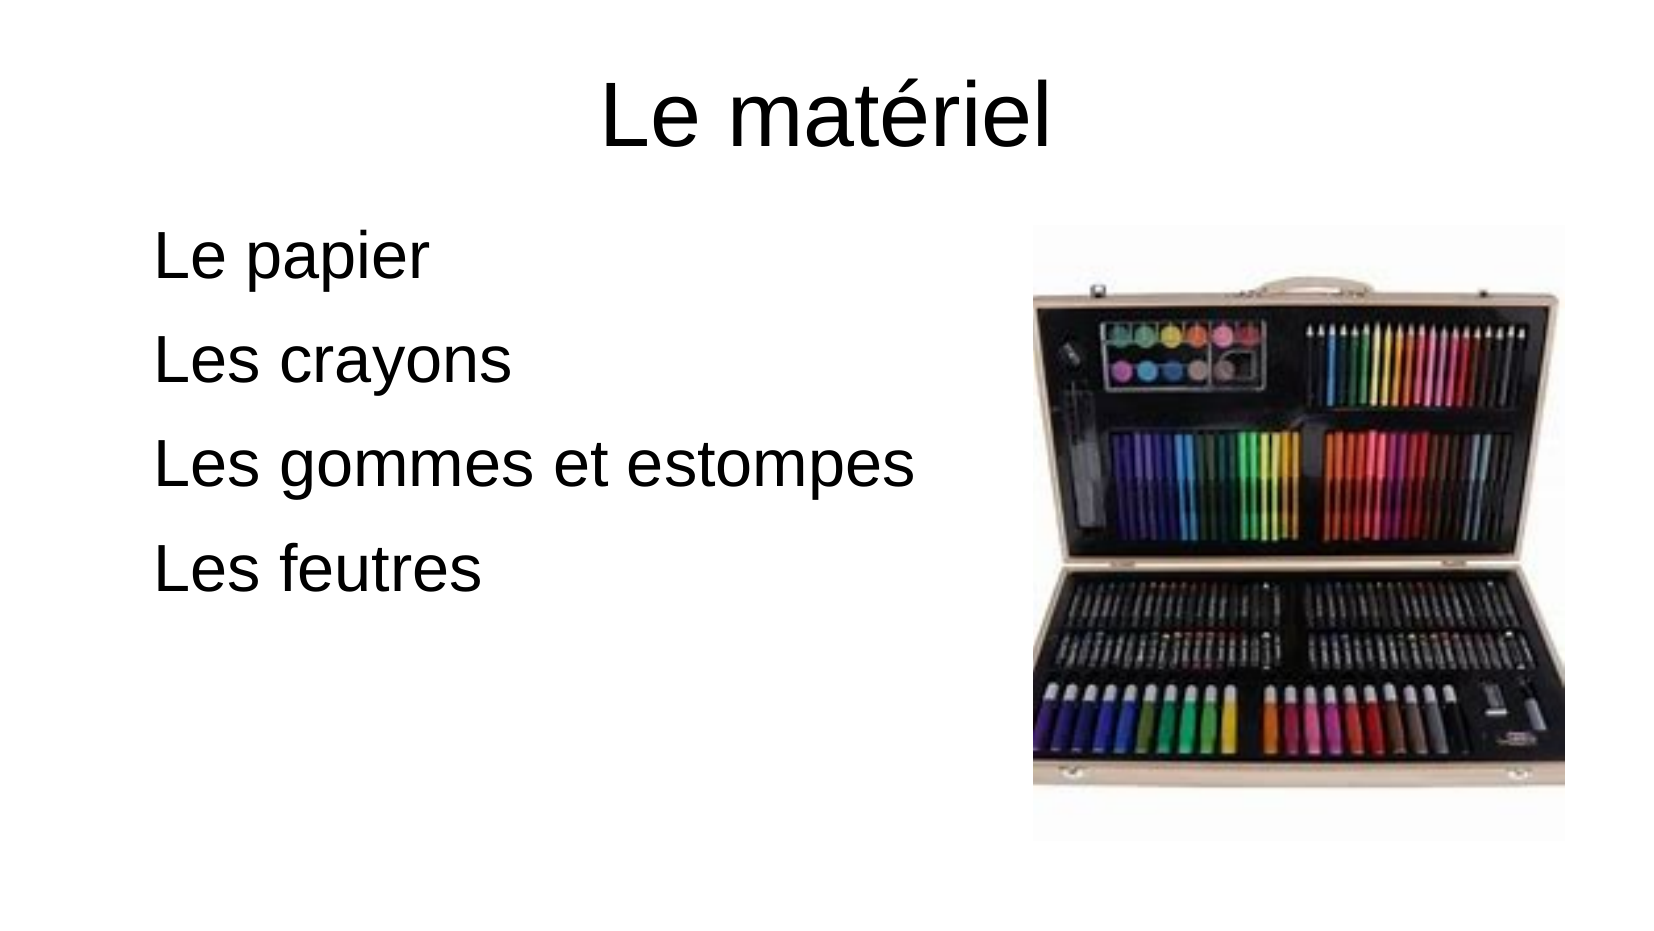

# Le matériel
Le papier
Les crayons
Les gommes et estompes
Les feutres